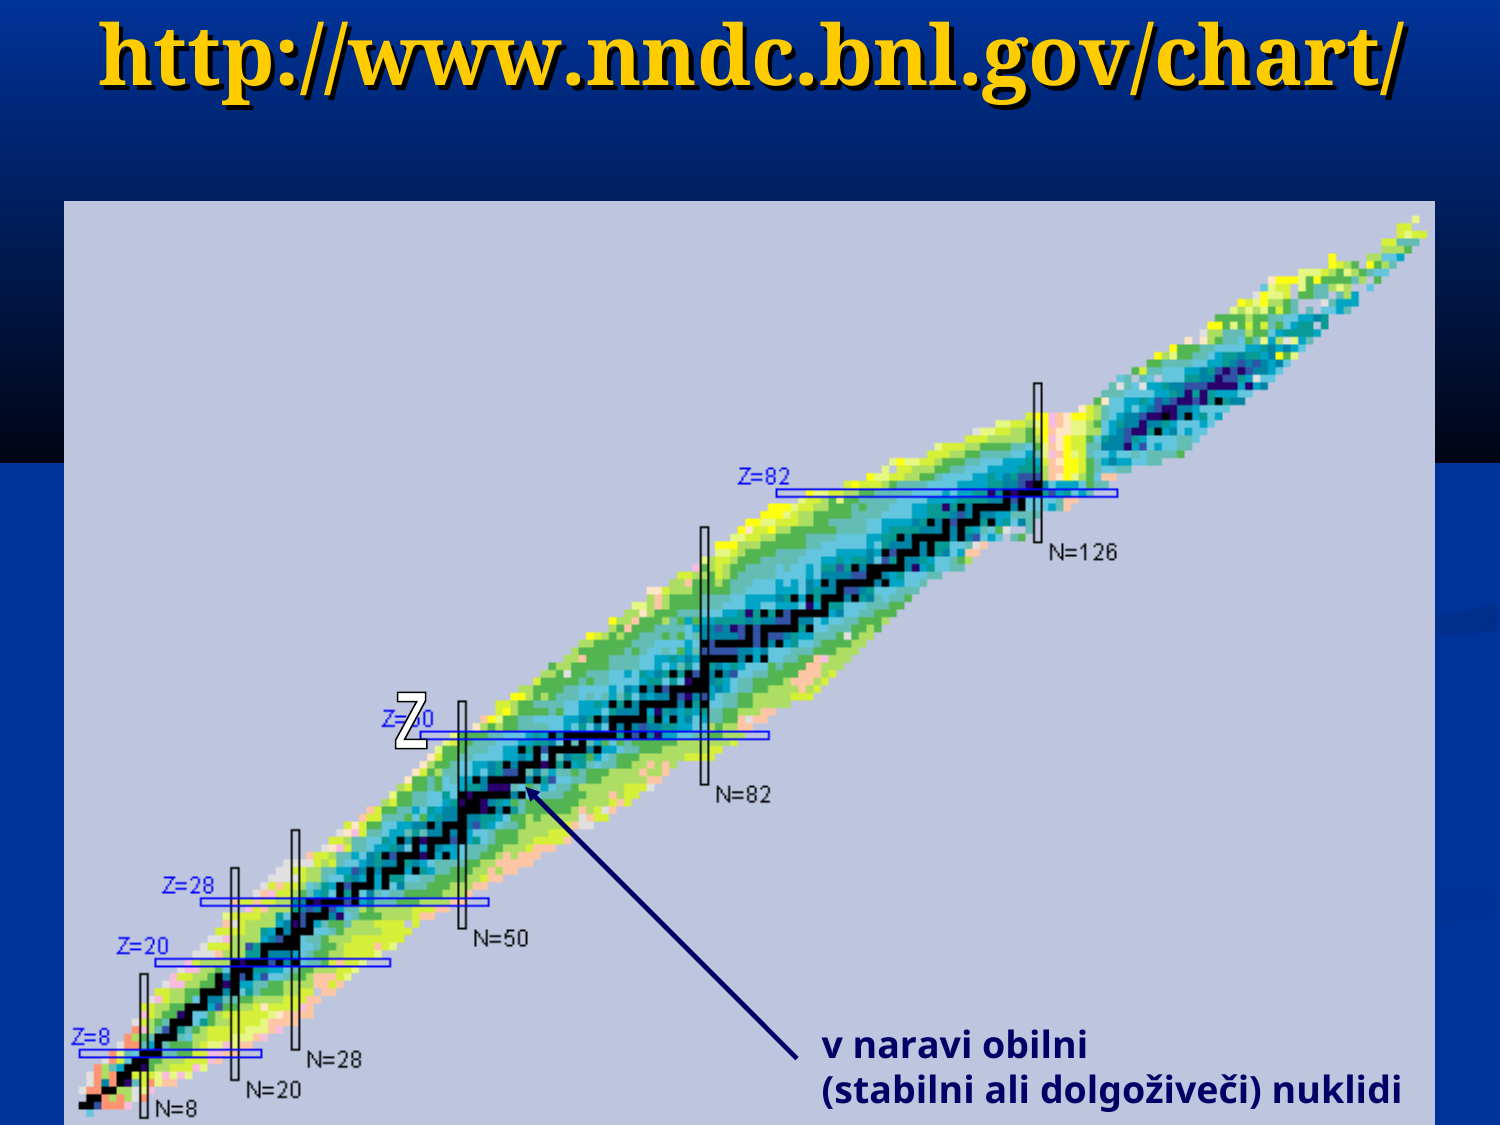

# http://www.nndc.bnl.gov/chart/
Z
v naravi obilni
(stabilni ali dolgoživeči) nuklidi